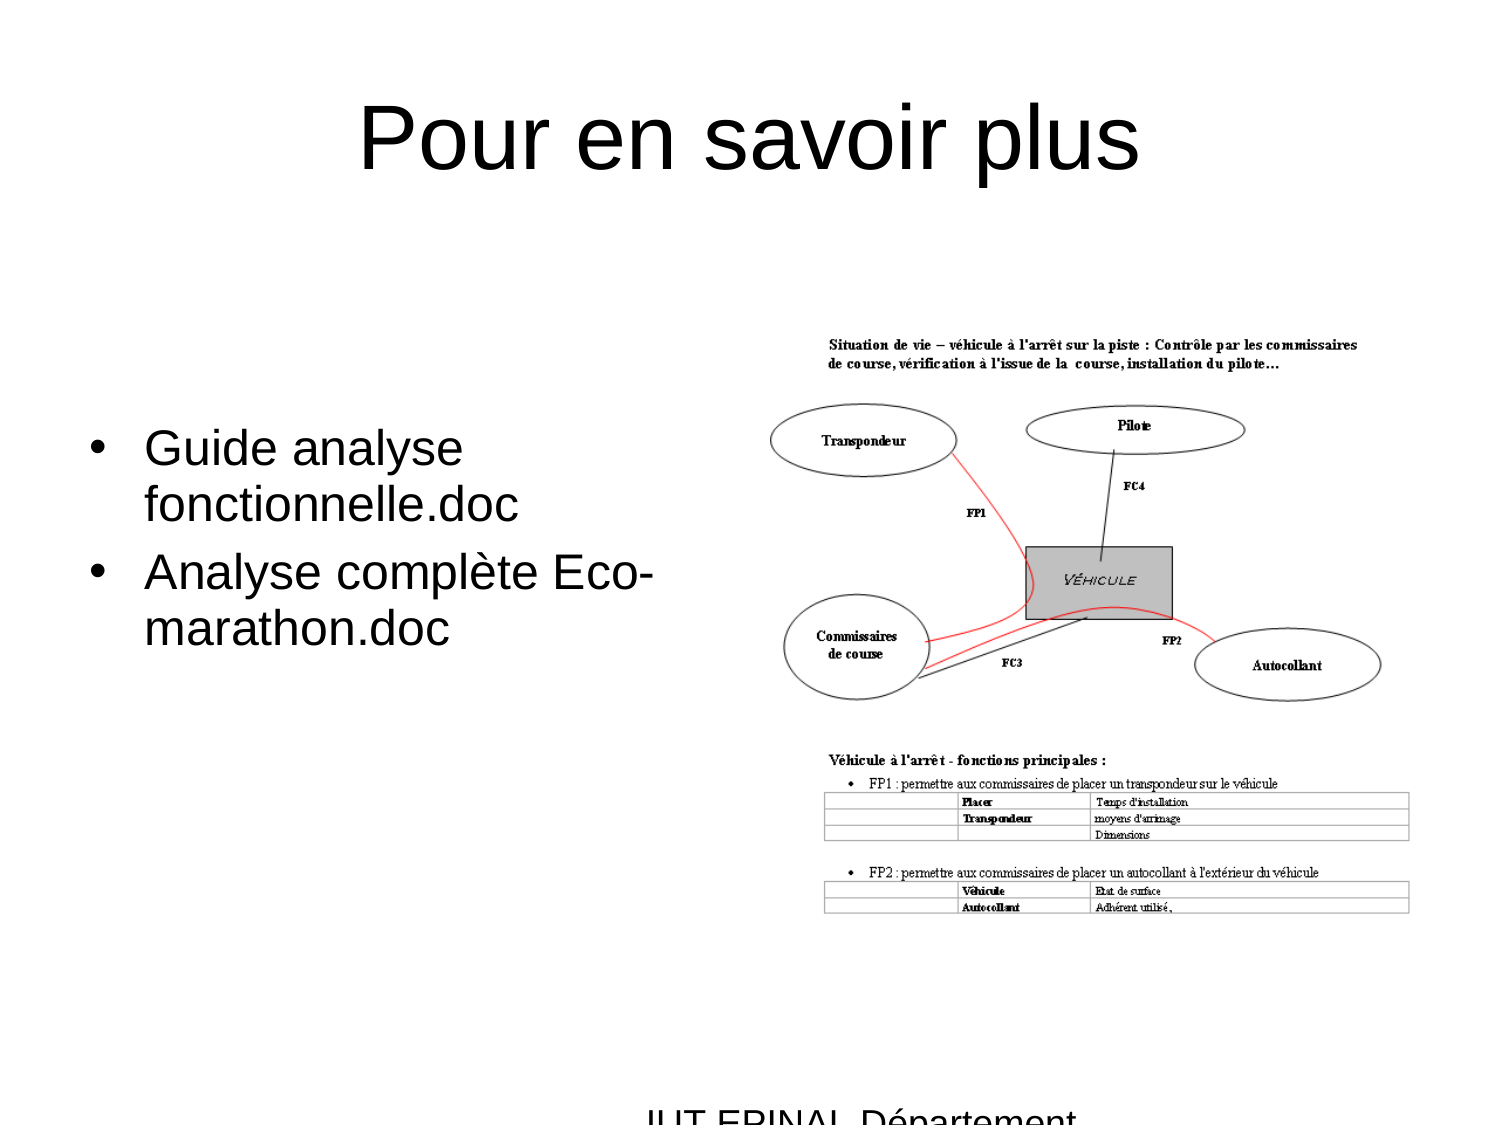

# Pour en savoir plus
Guide analyse fonctionnelle.doc
Analyse complète Eco-marathon.doc